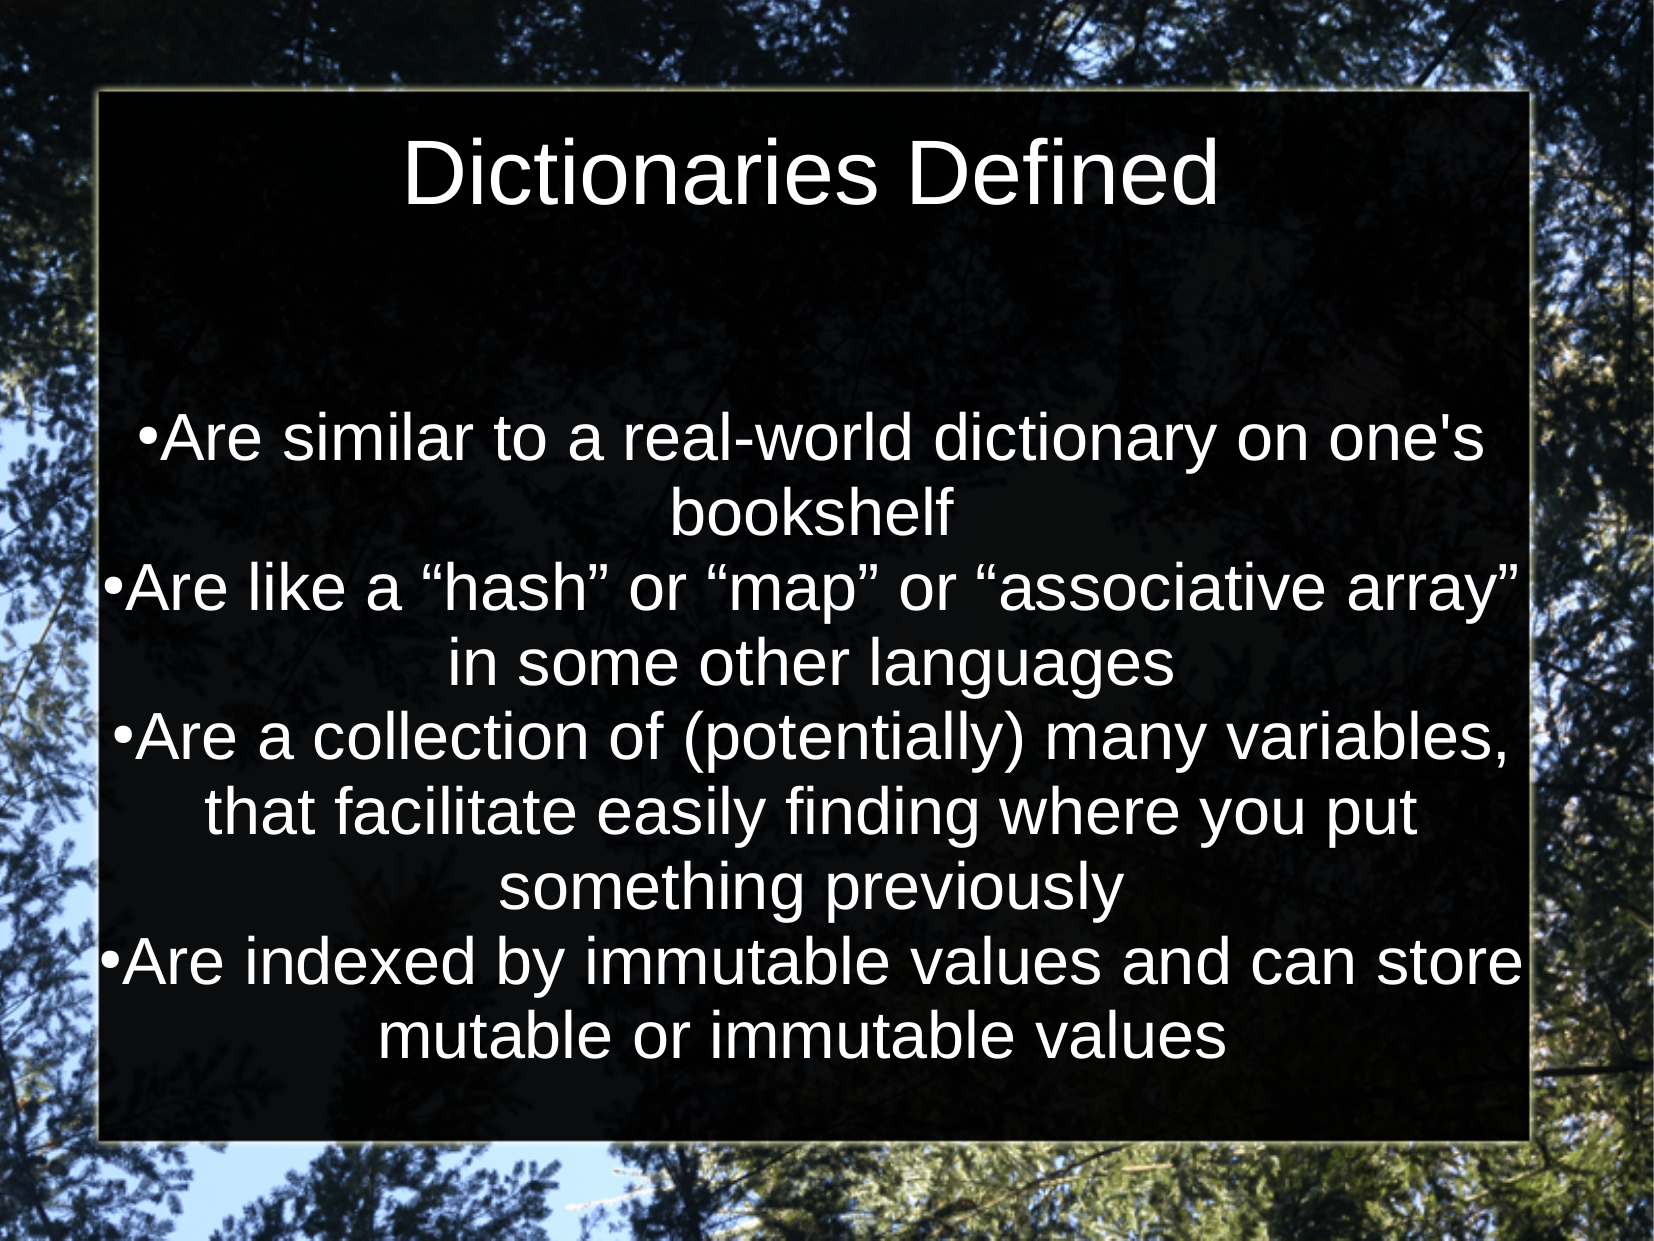

# Dictionaries Defined
Are similar to a real-world dictionary on one's bookshelf
Are like a “hash” or “map” or “associative array” in some other languages
Are a collection of (potentially) many variables, that facilitate easily finding where you put something previously
Are indexed by immutable values and can store mutable or immutable values